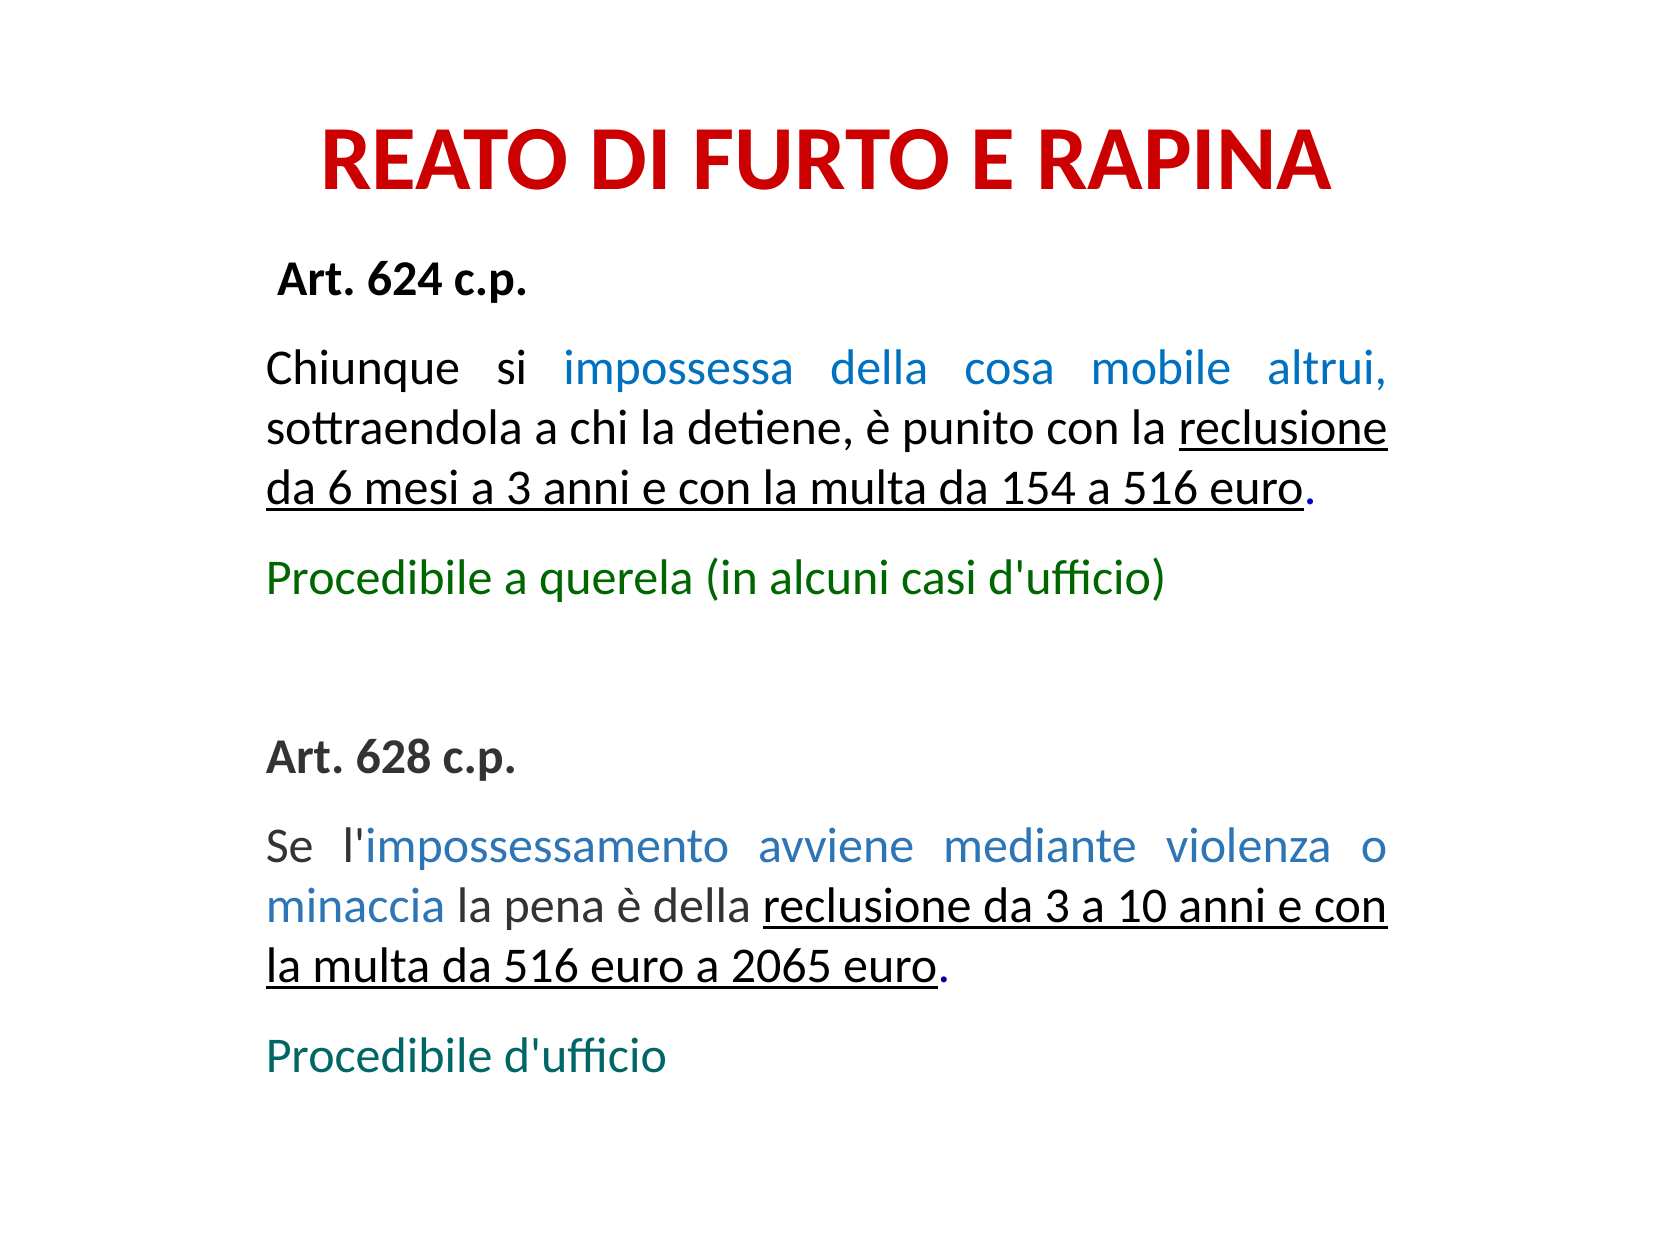

# REATO DI FURTO E RAPINA
 Art. 624 c.p.
Chiunque si impossessa della cosa mobile altrui, sottraendola a chi la detiene, è punito con la reclusione da 6 mesi a 3 anni e con la multa da 154 a 516 euro.
Procedibile a querela (in alcuni casi d'ufficio)
Art. 628 c.p.
Se l'impossessamento avviene mediante violenza o minaccia la pena è della reclusione da 3 a 10 anni e con la multa da 516 euro a 2065 euro.
Procedibile d'ufficio